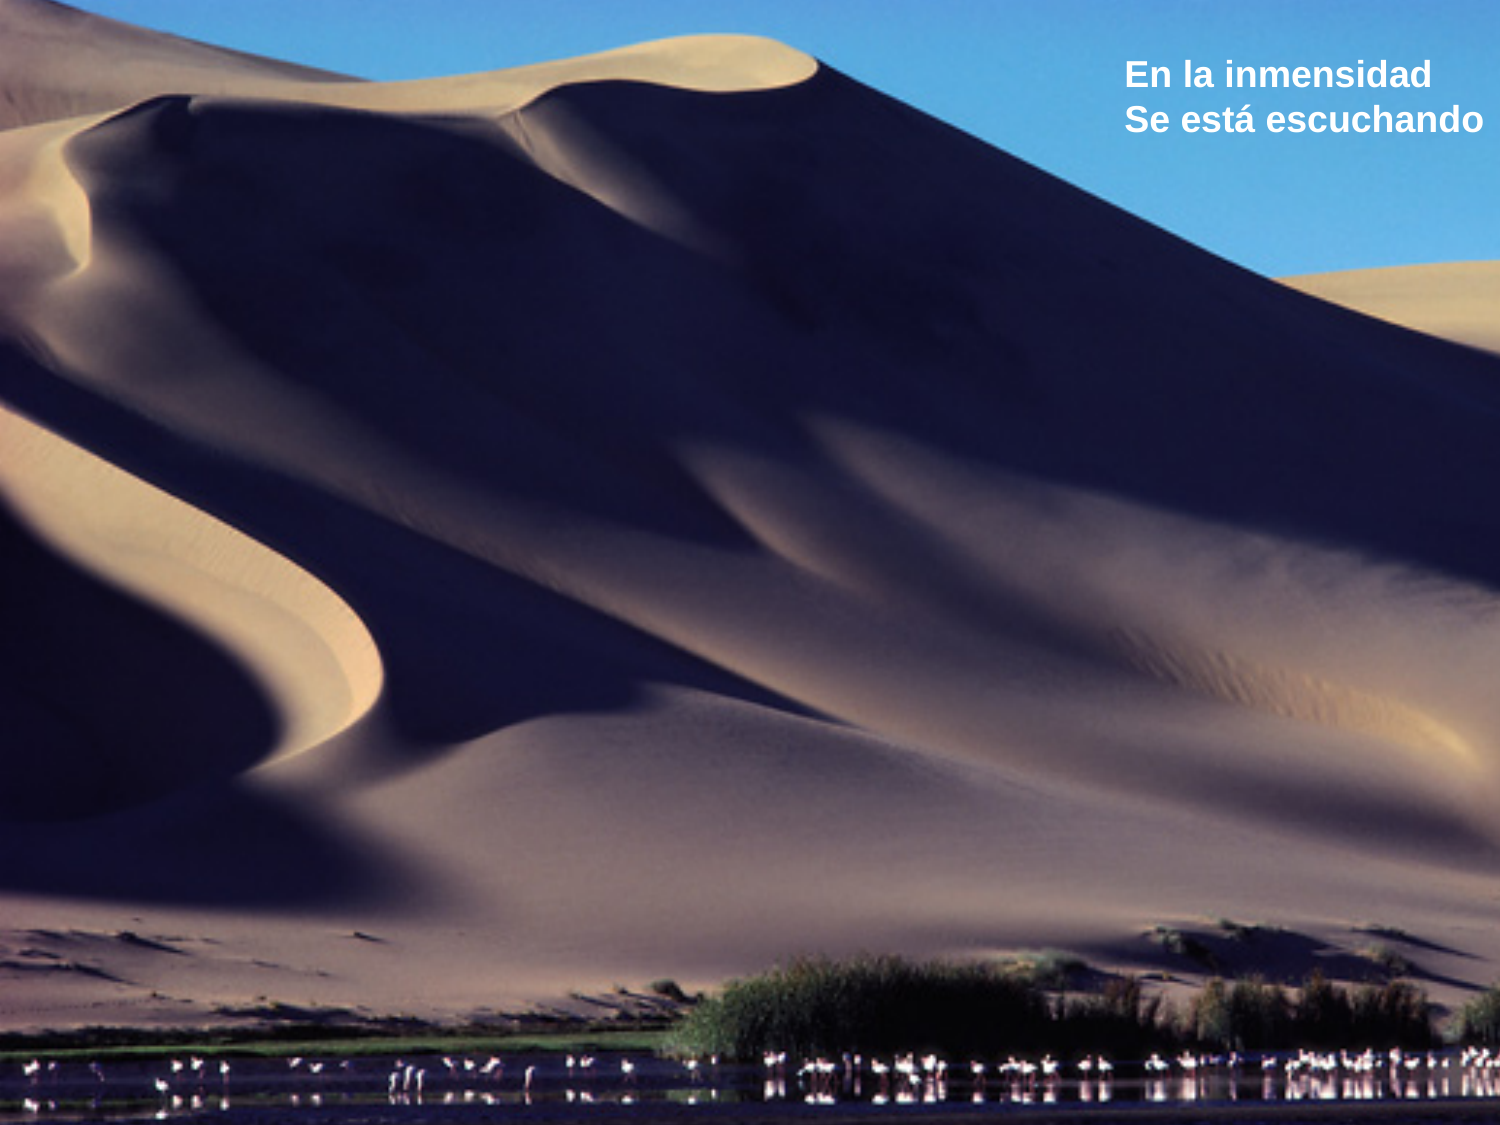

En la inmensidad
Se está escuchando
#